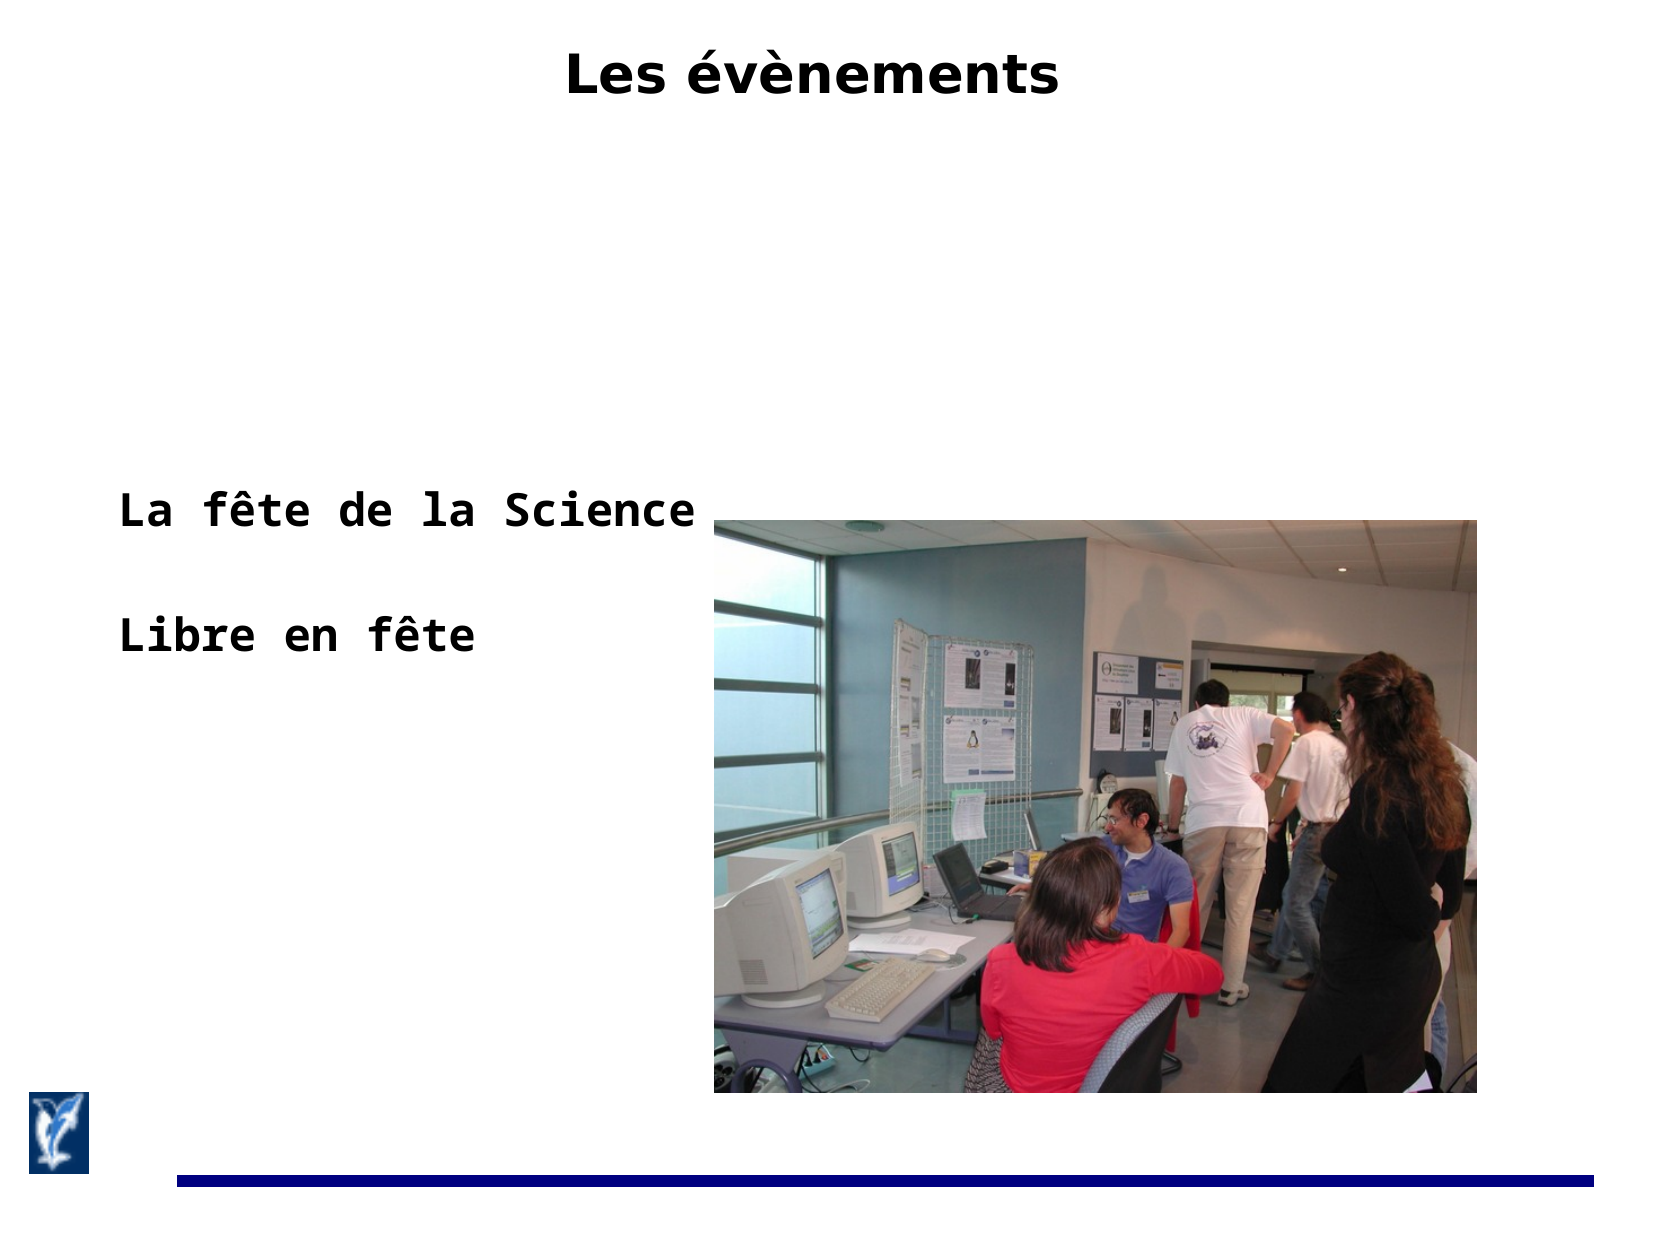

Les évènements
 La fête de la Science
 Libre en fête